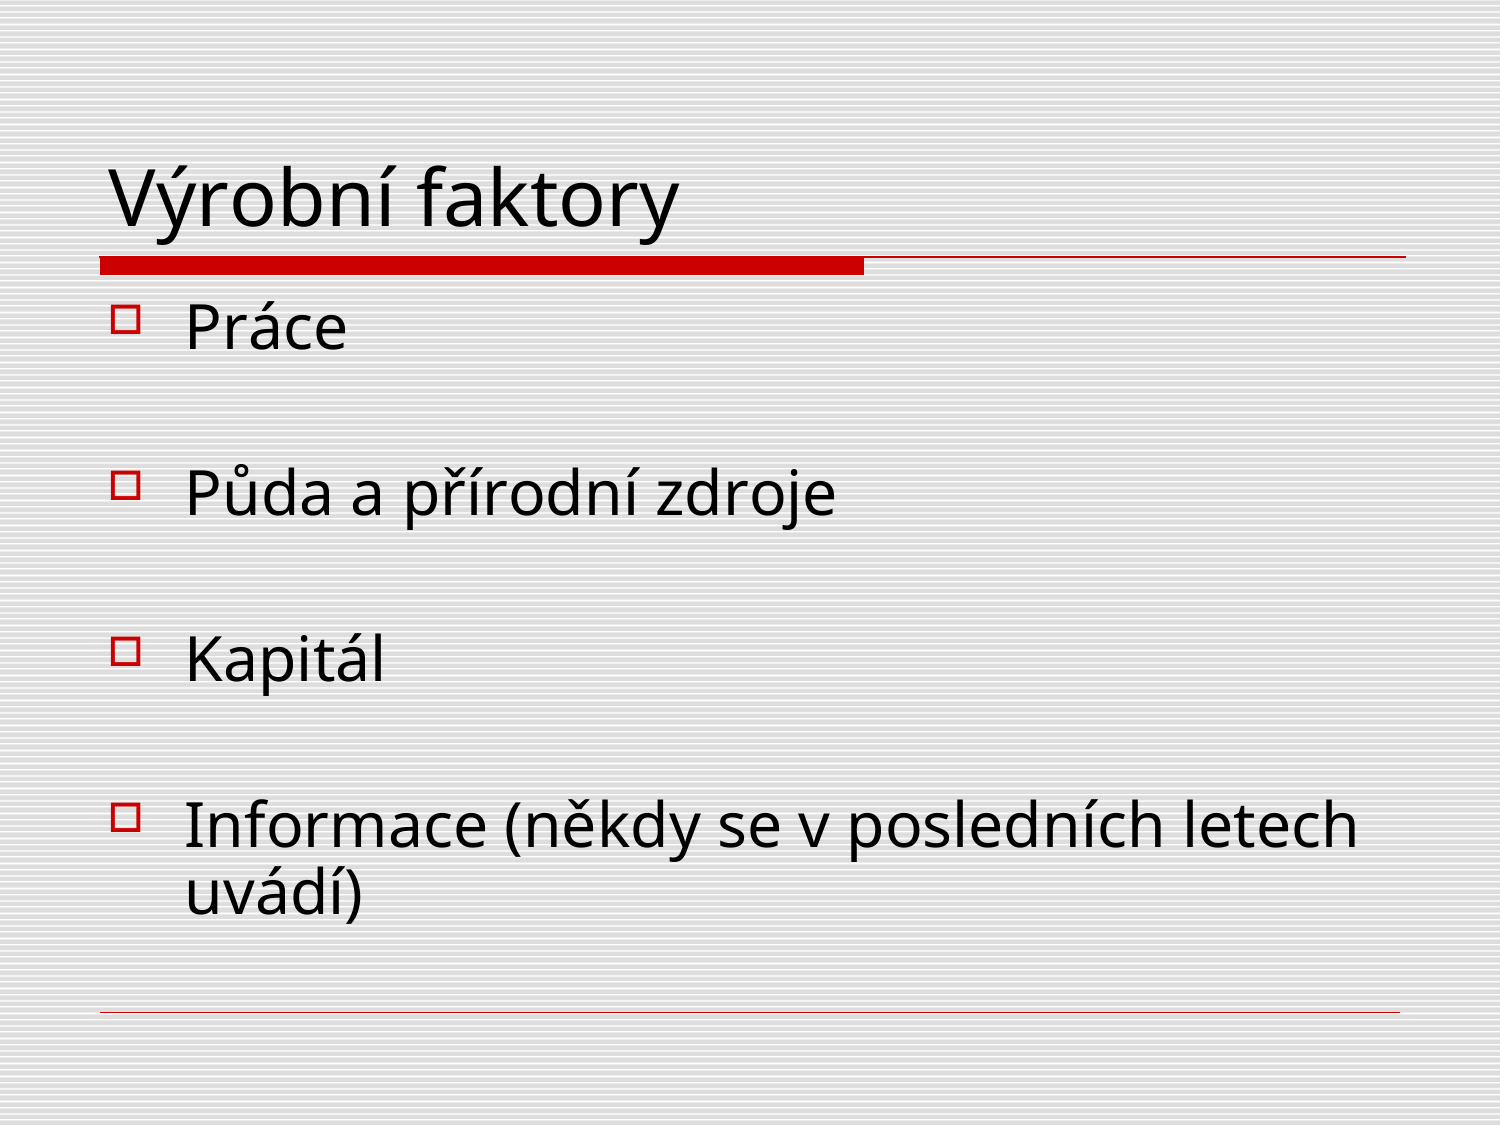

# Výrobní faktory
Práce
Půda a přírodní zdroje
Kapitál
Informace (někdy se v posledních letech uvádí)